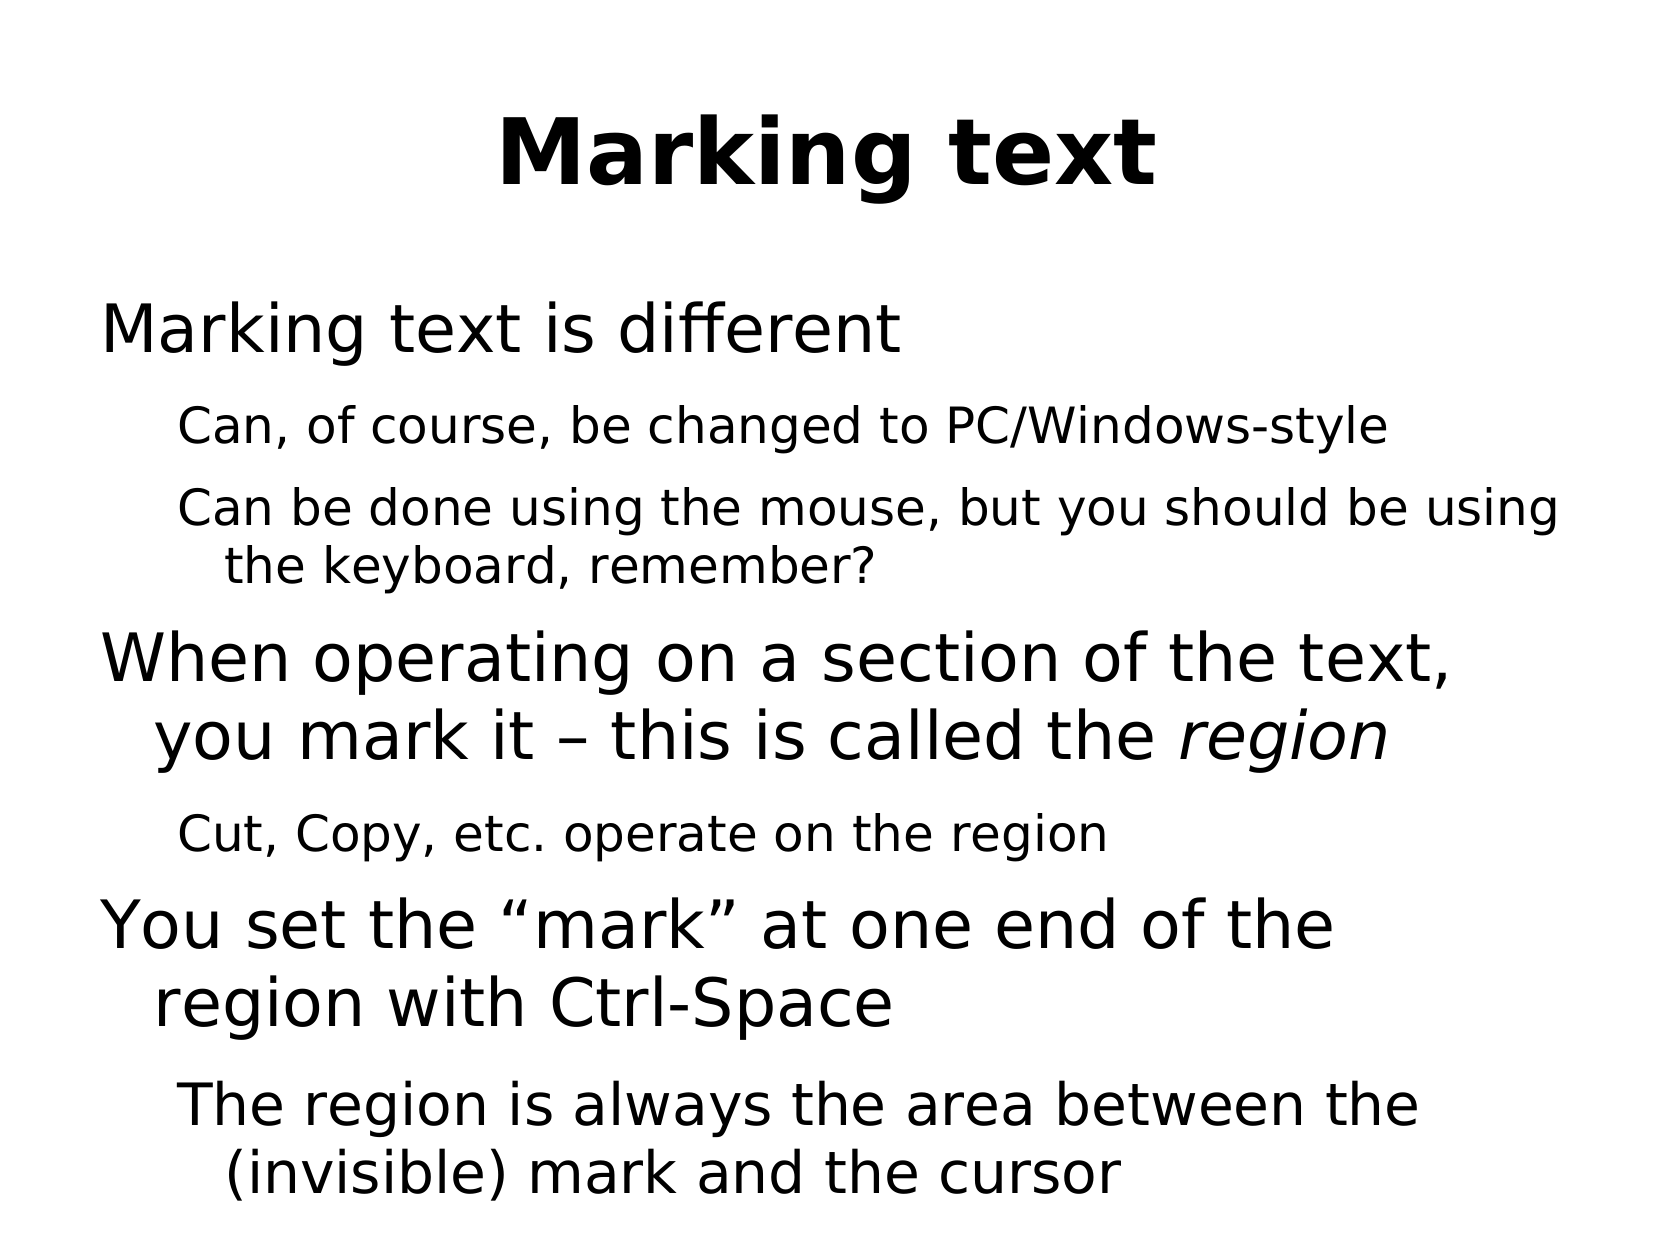

# Marking text
Marking text is different
Can, of course, be changed to PC/Windows-style
Can be done using the mouse, but you should be using the keyboard, remember?
When operating on a section of the text, you mark it – this is called the region
Cut, Copy, etc. operate on the region
You set the “mark” at one end of the region with Ctrl-Space
The region is always the area between the (invisible) mark and the cursor